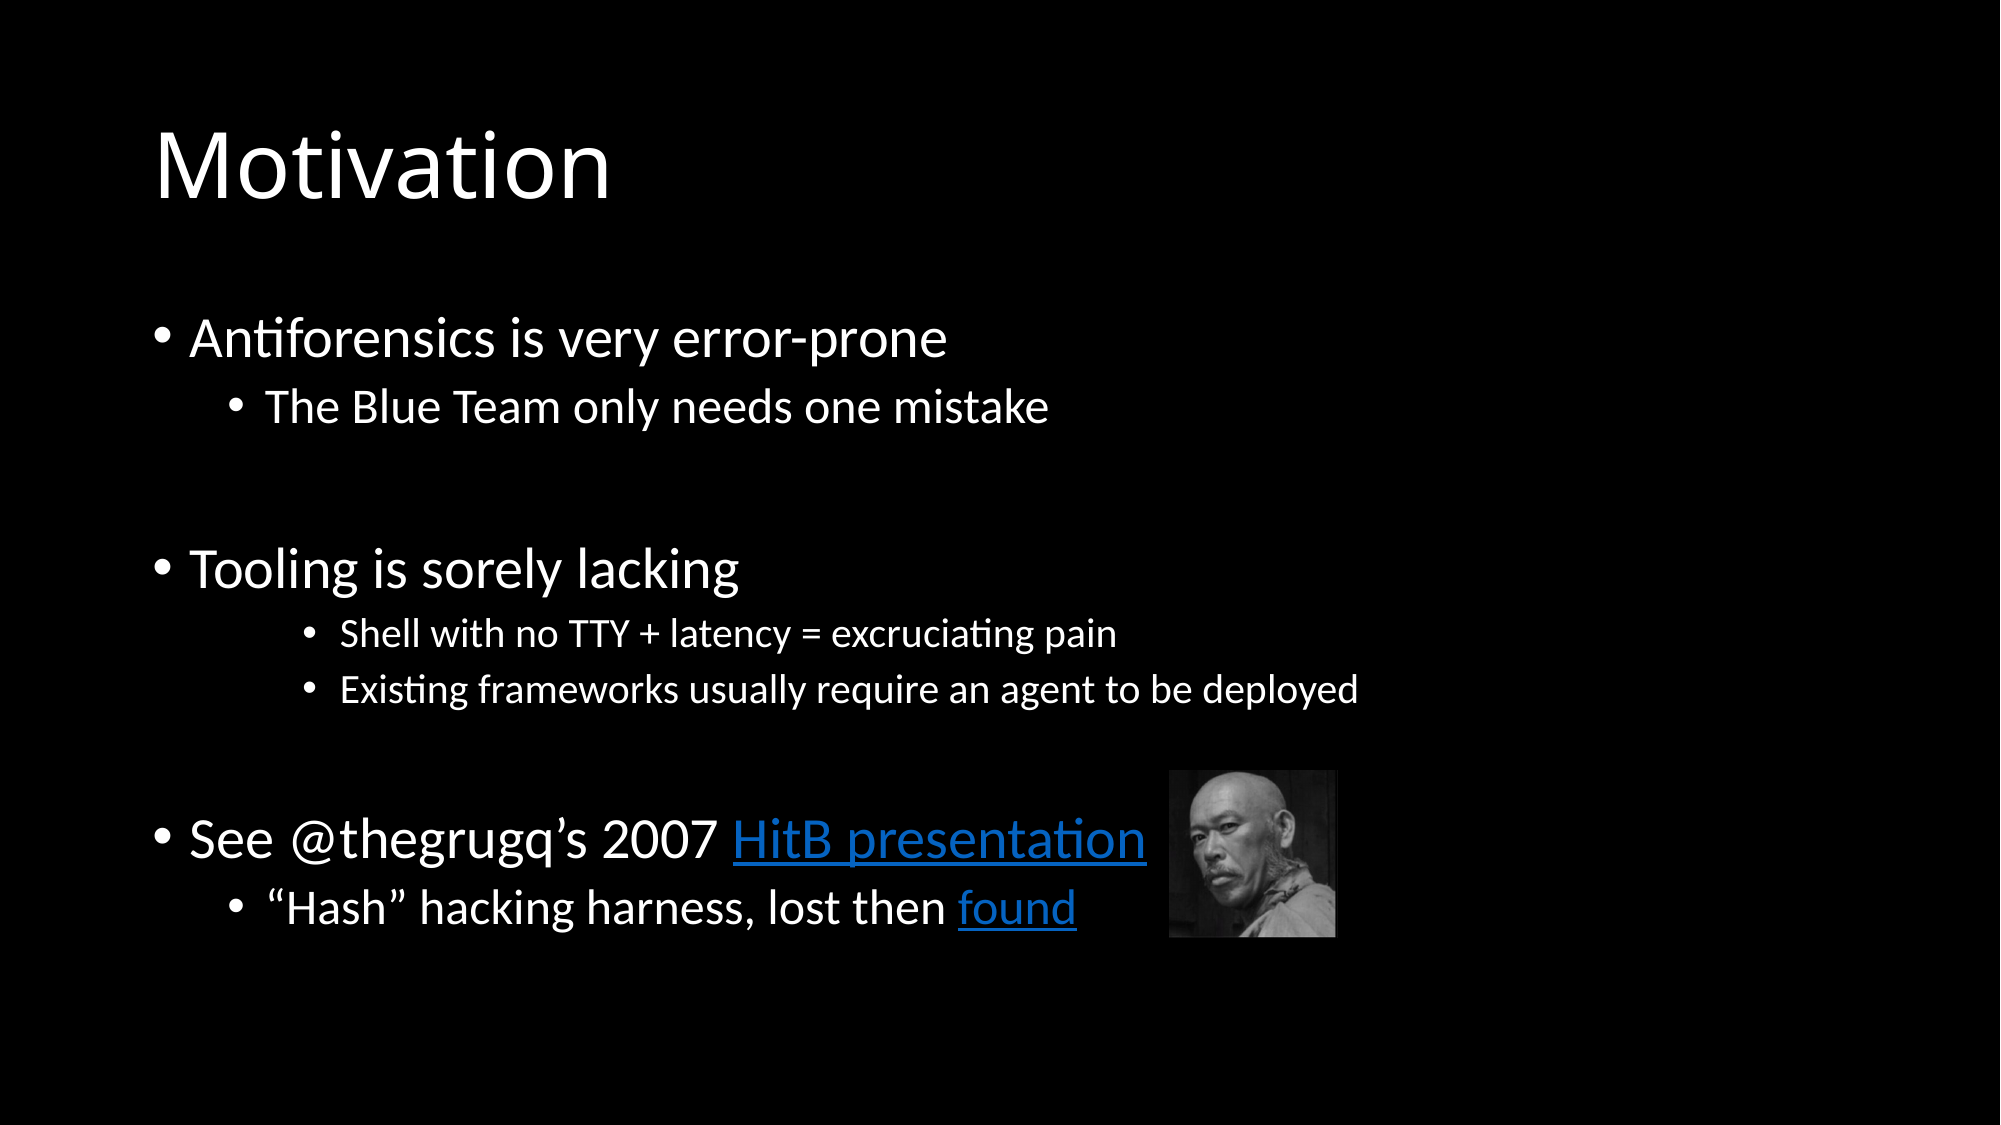

# Motivation
Antiforensics is very error-prone
The Blue Team only needs one mistake
Tooling is sorely lacking
Shell with no TTY + latency = excruciating pain
Existing frameworks usually require an agent to be deployed
See @thegrugq’s 2007 HitB presentation
“Hash” hacking harness, lost then found